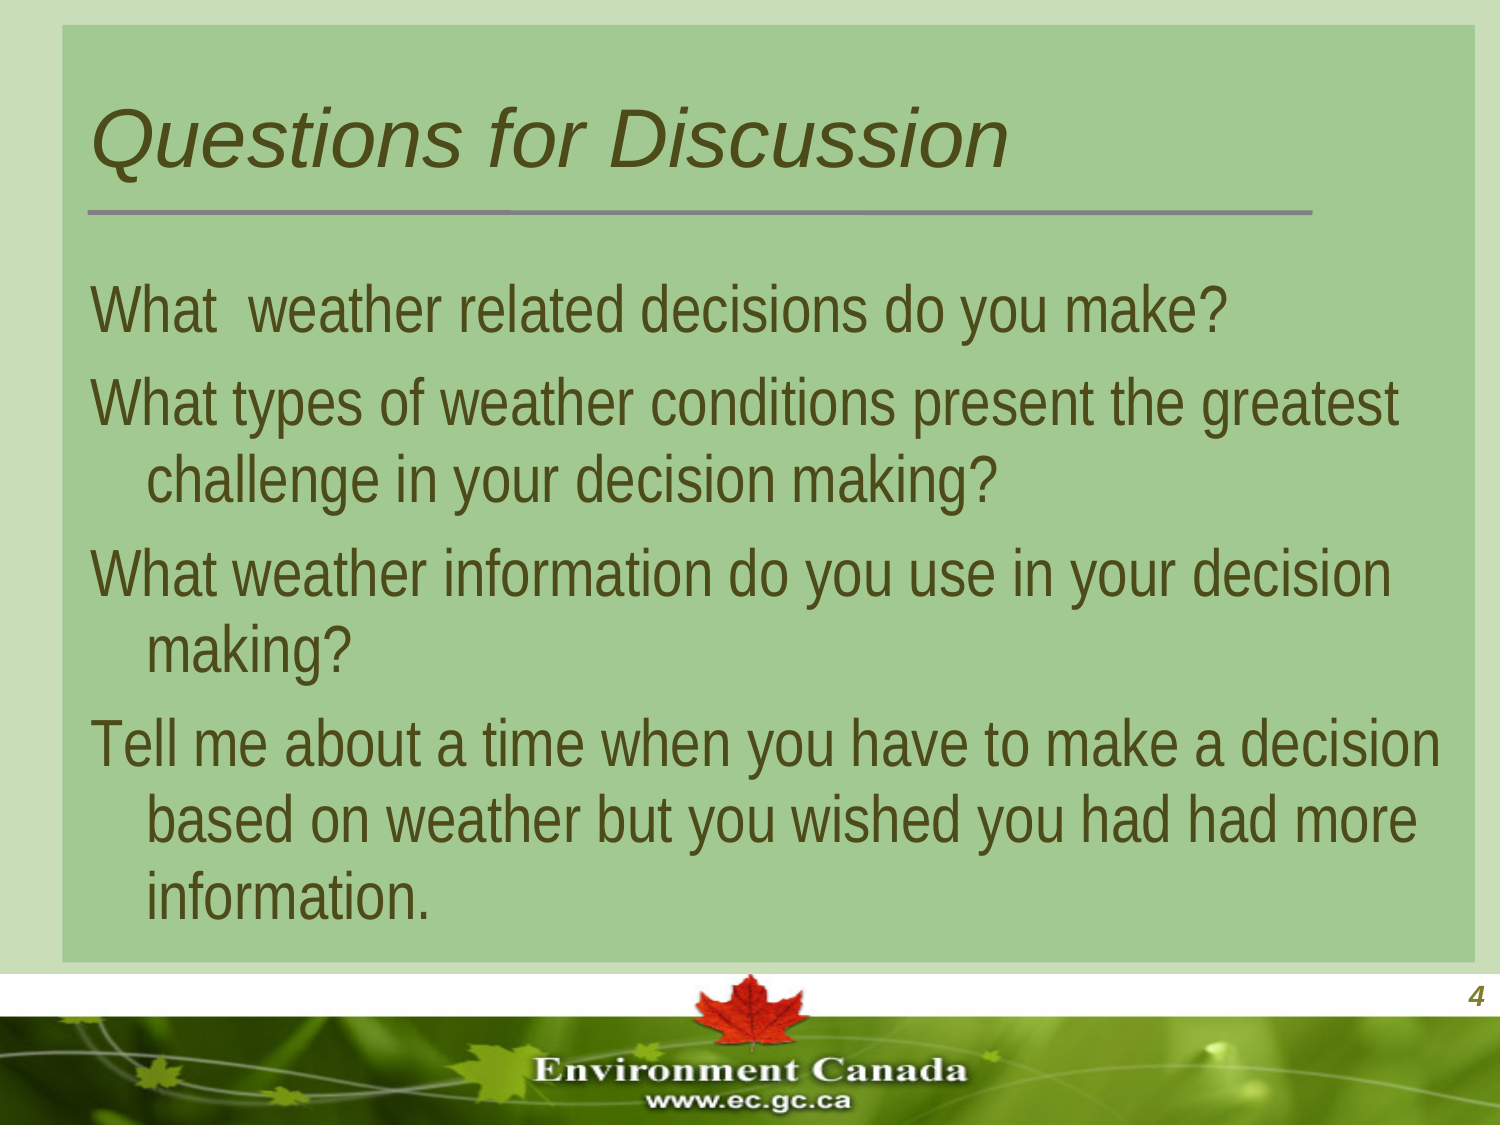

Questions for Discussion
What weather related decisions do you make?
What types of weather conditions present the greatest challenge in your decision making?
What weather information do you use in your decision making?
Tell me about a time when you have to make a decision based on weather but you wished you had had more information.